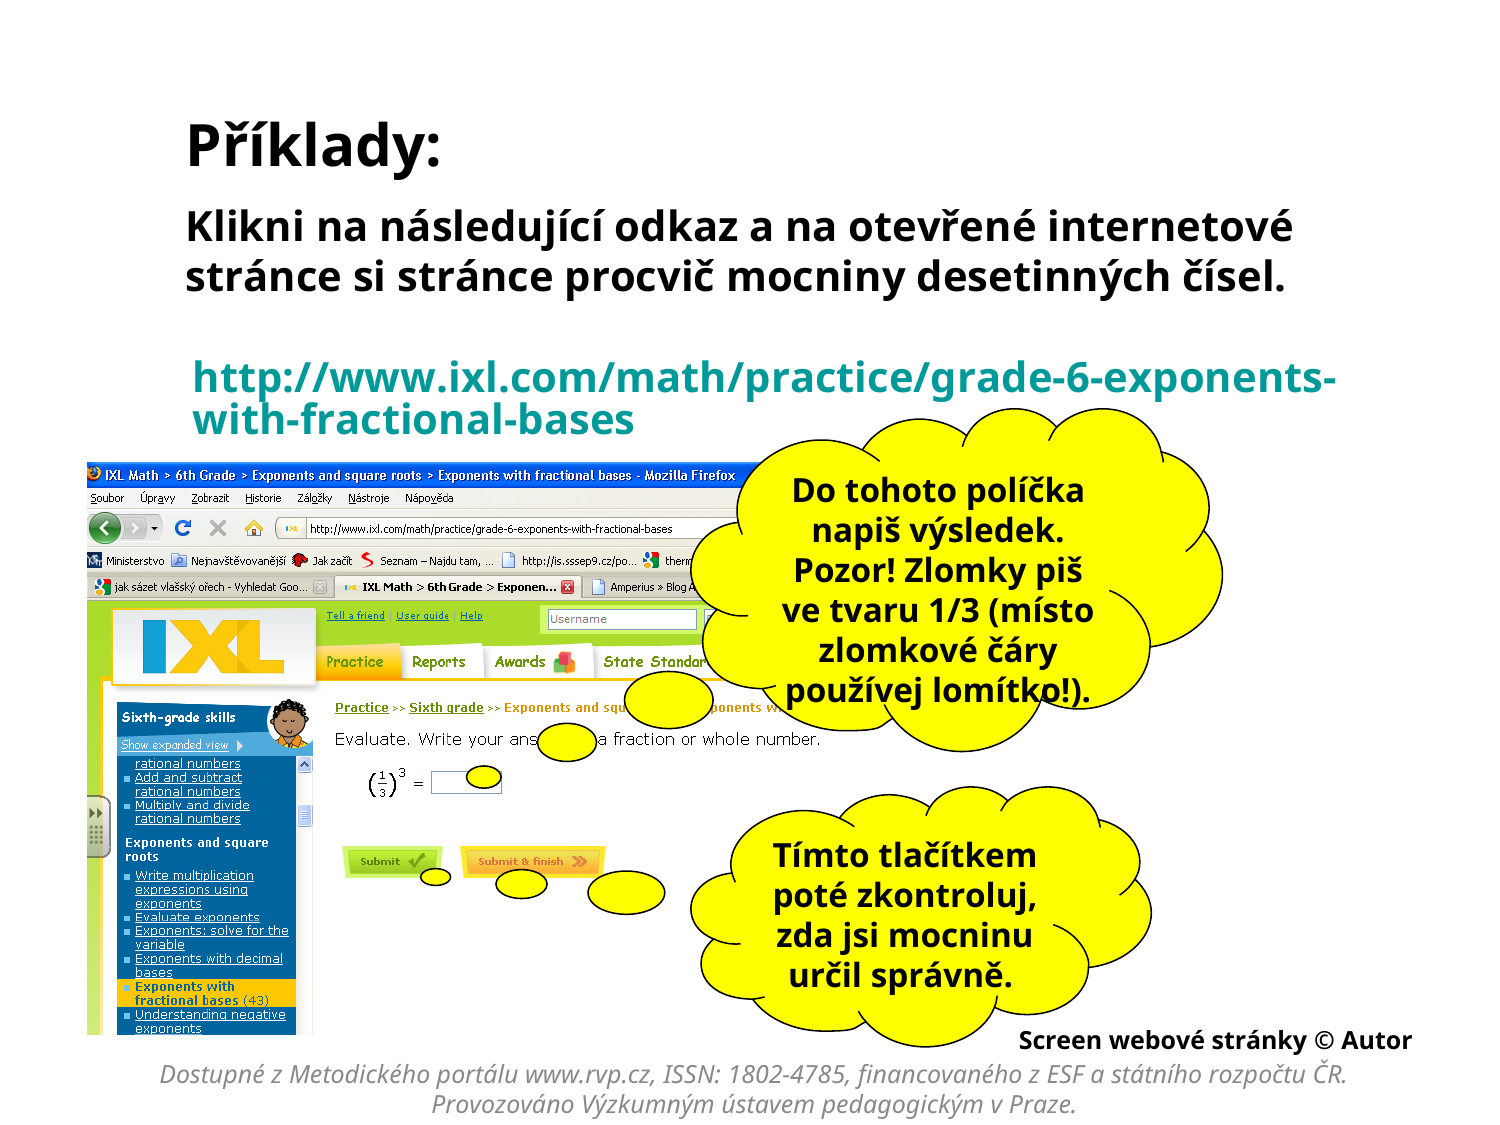

Příklady:
Klikni na následující odkaz a na otevřené internetové stránce si stránce procvič mocniny desetinných čísel.
http://www.ixl.com/math/practice/grade-6-exponents-with-fractional-bases
Do tohoto políčka napiš výsledek. Pozor! Zlomky piš ve tvaru 1/3 (místo zlomkové čáry používej lomítko!).
Tímto tlačítkem poté zkontroluj, zda jsi mocninu určil správně.
Screen webové stránky © Autor